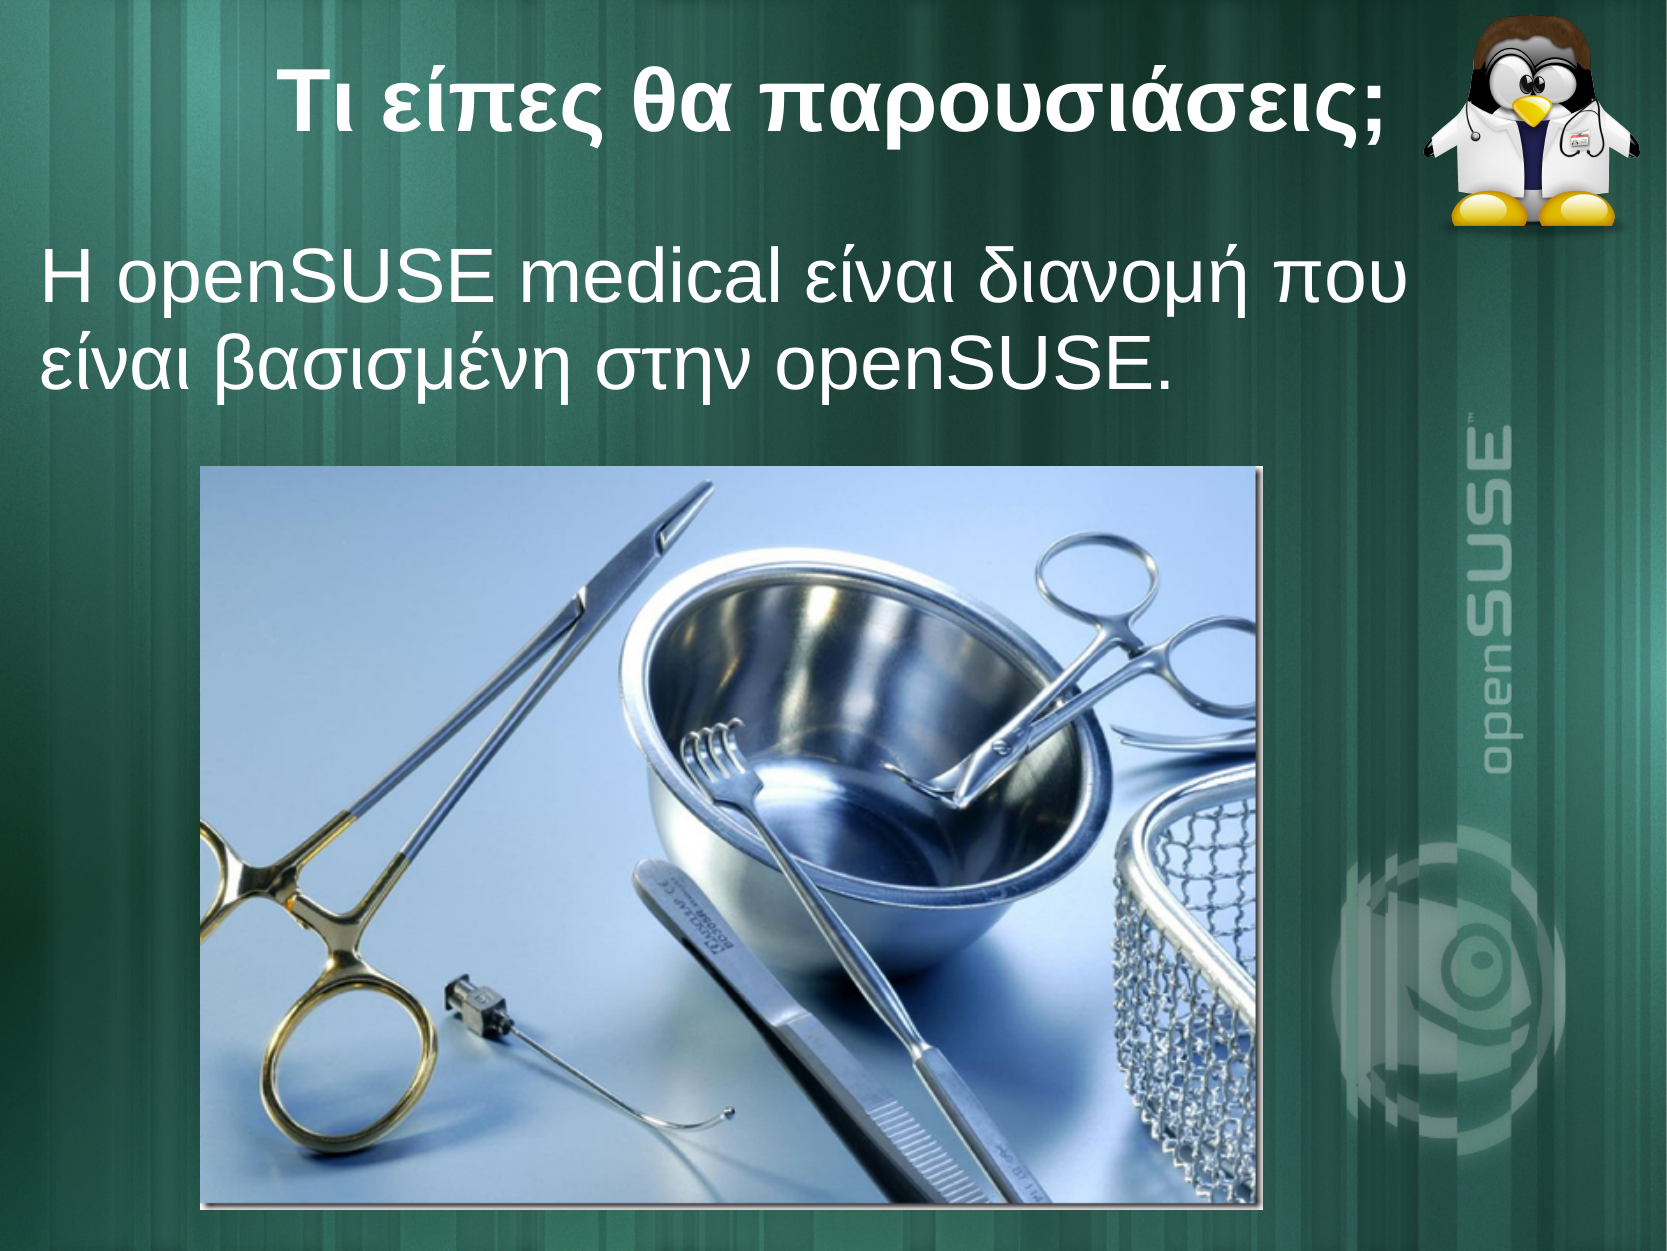

# Τι είπες θα παρουσιάσεις;
Η openSUSE medical είναι διανομή που είναι βασισμένη στην openSUSE.